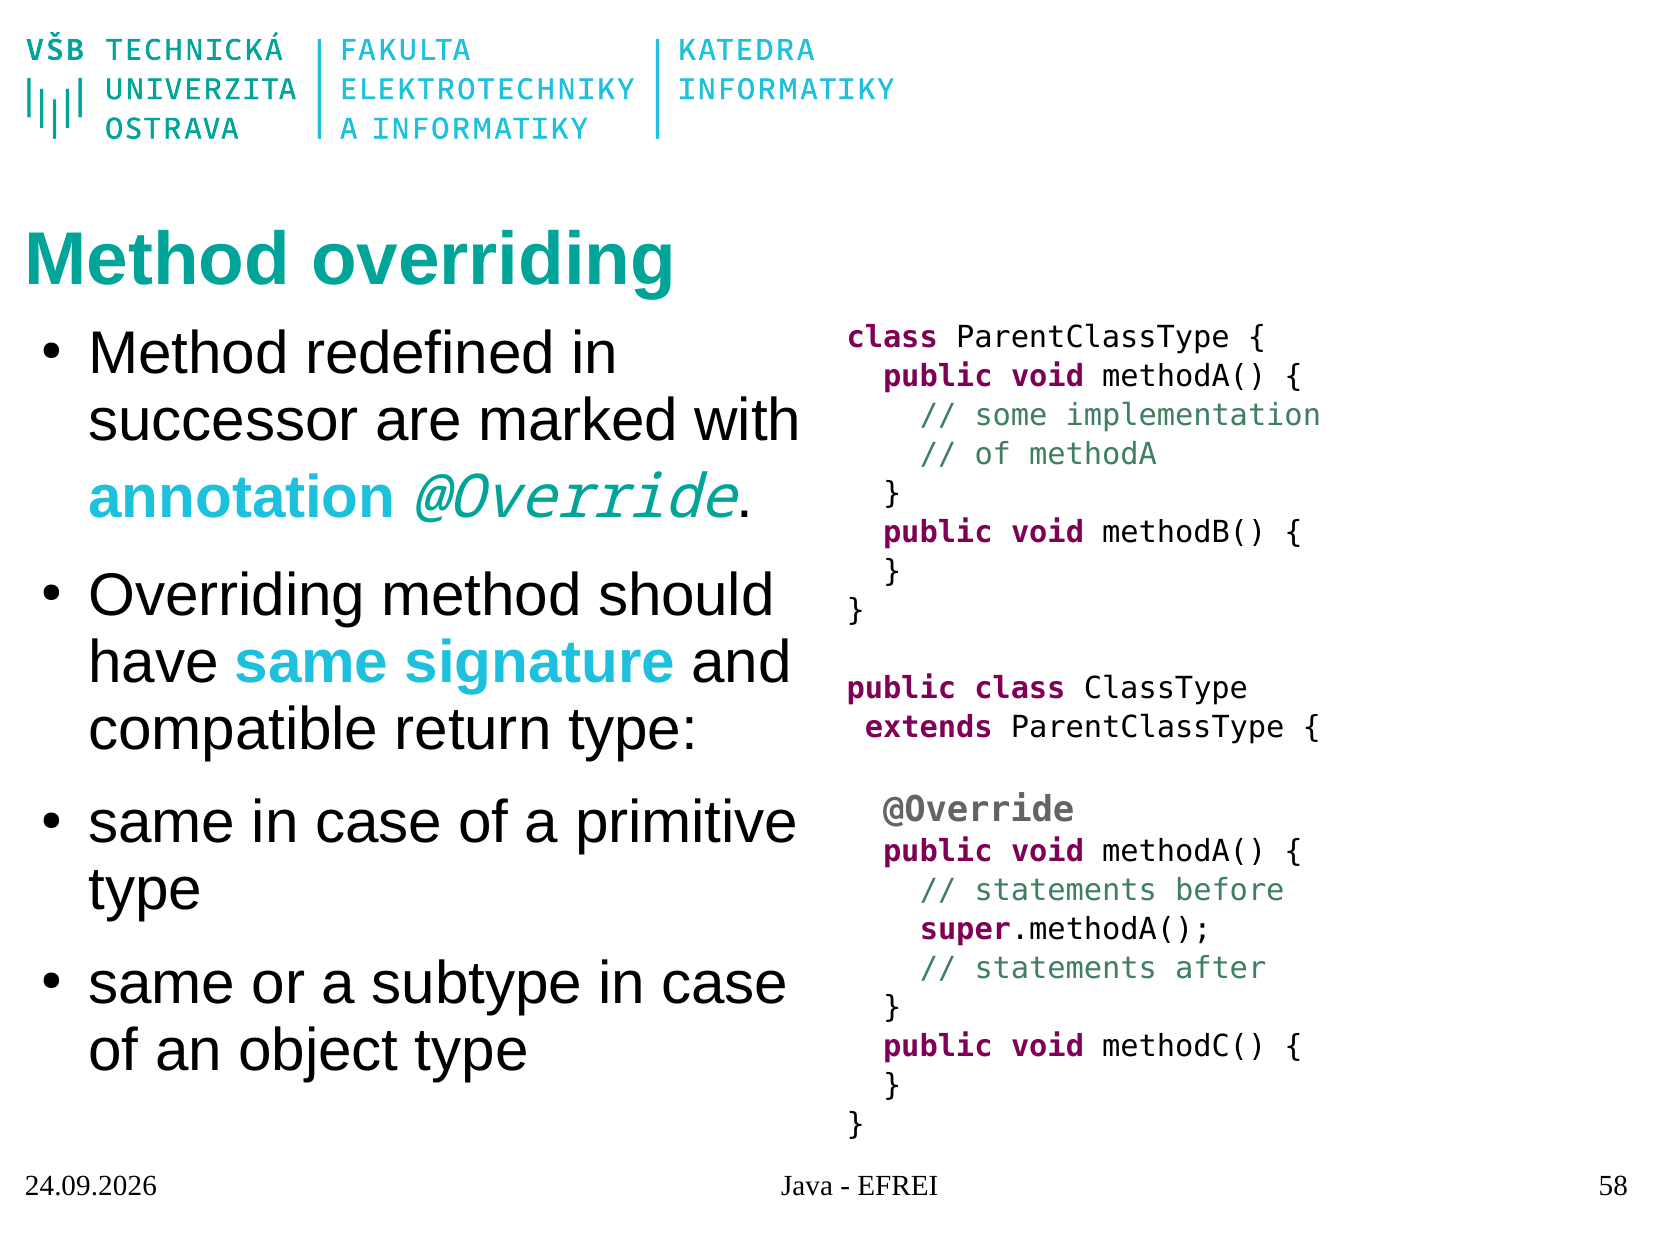

# Method overriding
Method redefined in successor are marked with annotation @Override.
Overriding method should have same signature and compatible return type:
same in case of a primitive type
same or a subtype in case of an object type
class ParentClassType {
 public void methodA() {
 // some implementation
 // of methodA
 }
 public void methodB() {
 }
}
public class ClassType
 extends ParentClassType {
 @Override
 public void methodA() {
 // statements before
 super.methodA();
 // statements after
 }
 public void methodC() {
 }
}
Java - EFREI
58